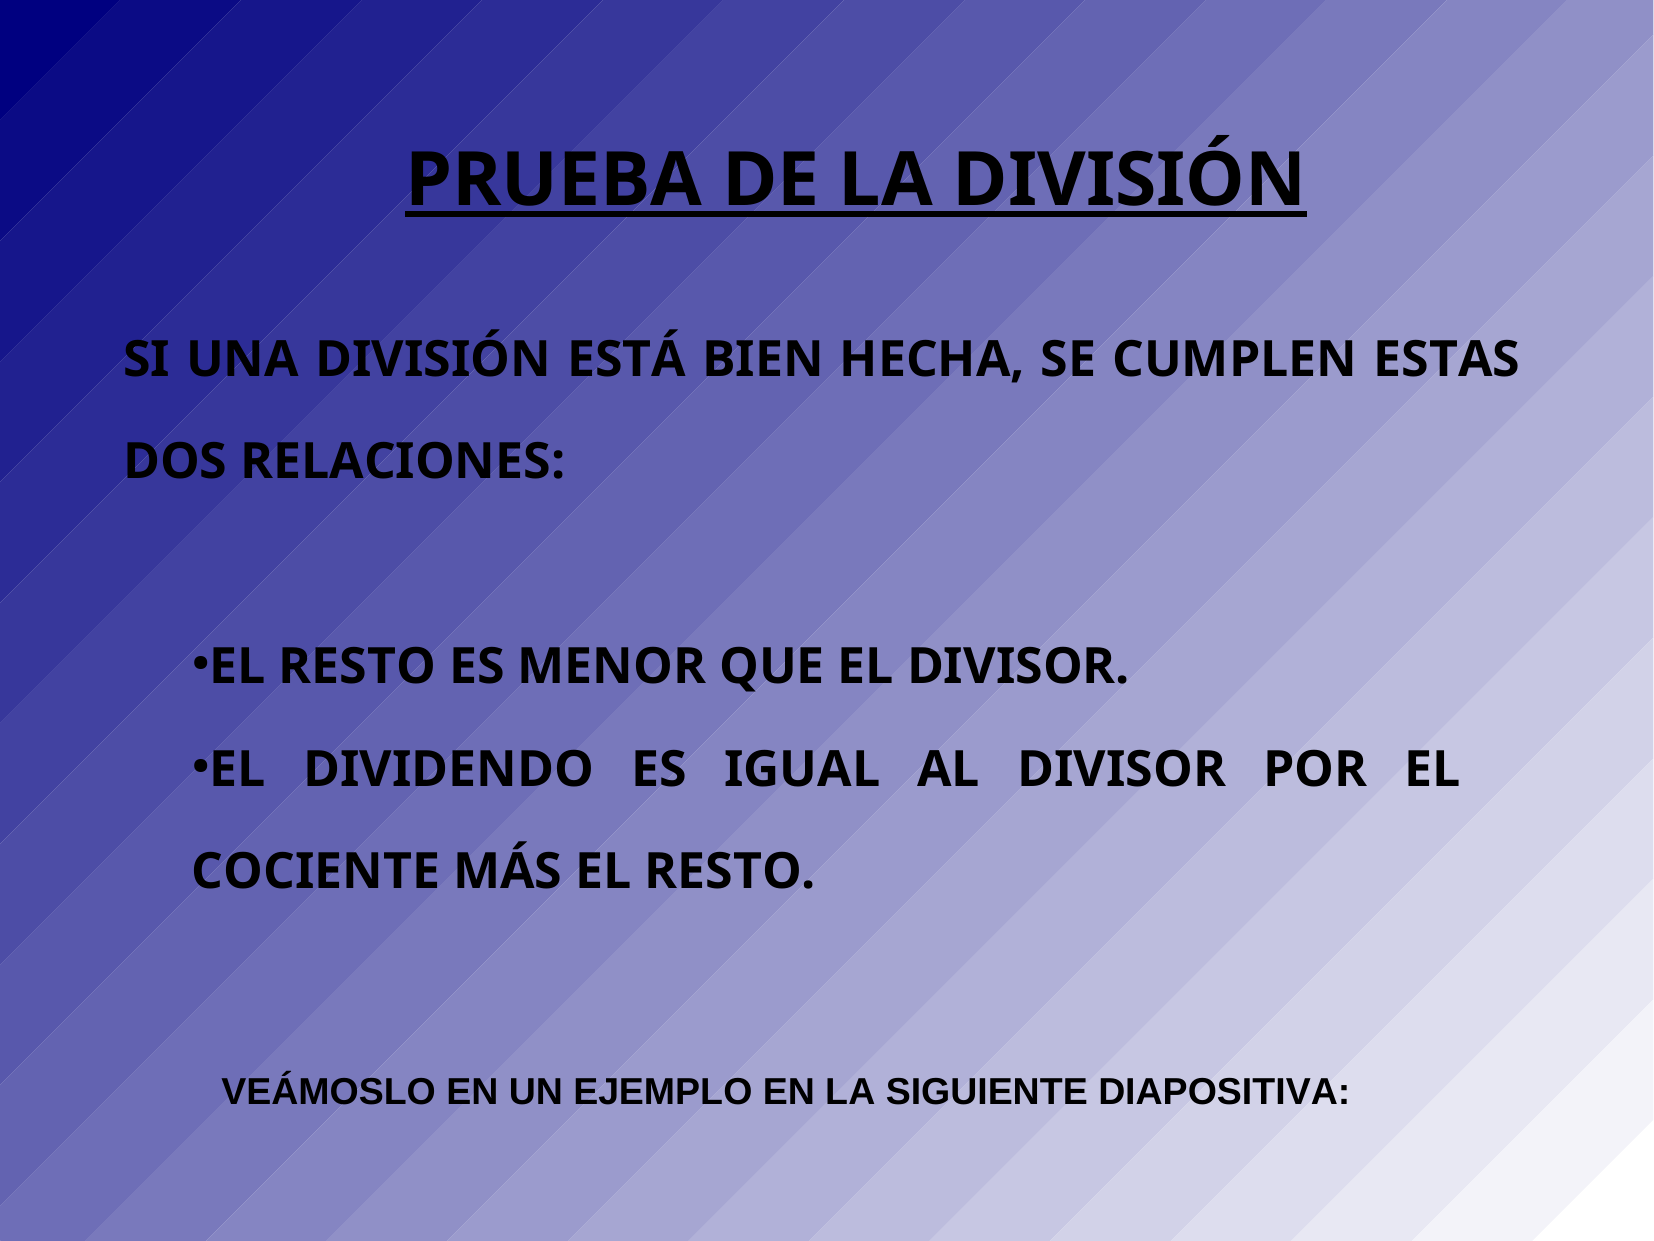

PRUEBA DE LA DIVISIÓN
SI UNA DIVISIÓN ESTÁ BIEN HECHA, SE CUMPLEN ESTAS DOS RELACIONES:
EL RESTO ES MENOR QUE EL DIVISOR.
EL DIVIDENDO ES IGUAL AL DIVISOR POR EL COCIENTE MÁS EL RESTO.
VEÁMOSLO EN UN EJEMPLO EN LA SIGUIENTE DIAPOSITIVA: